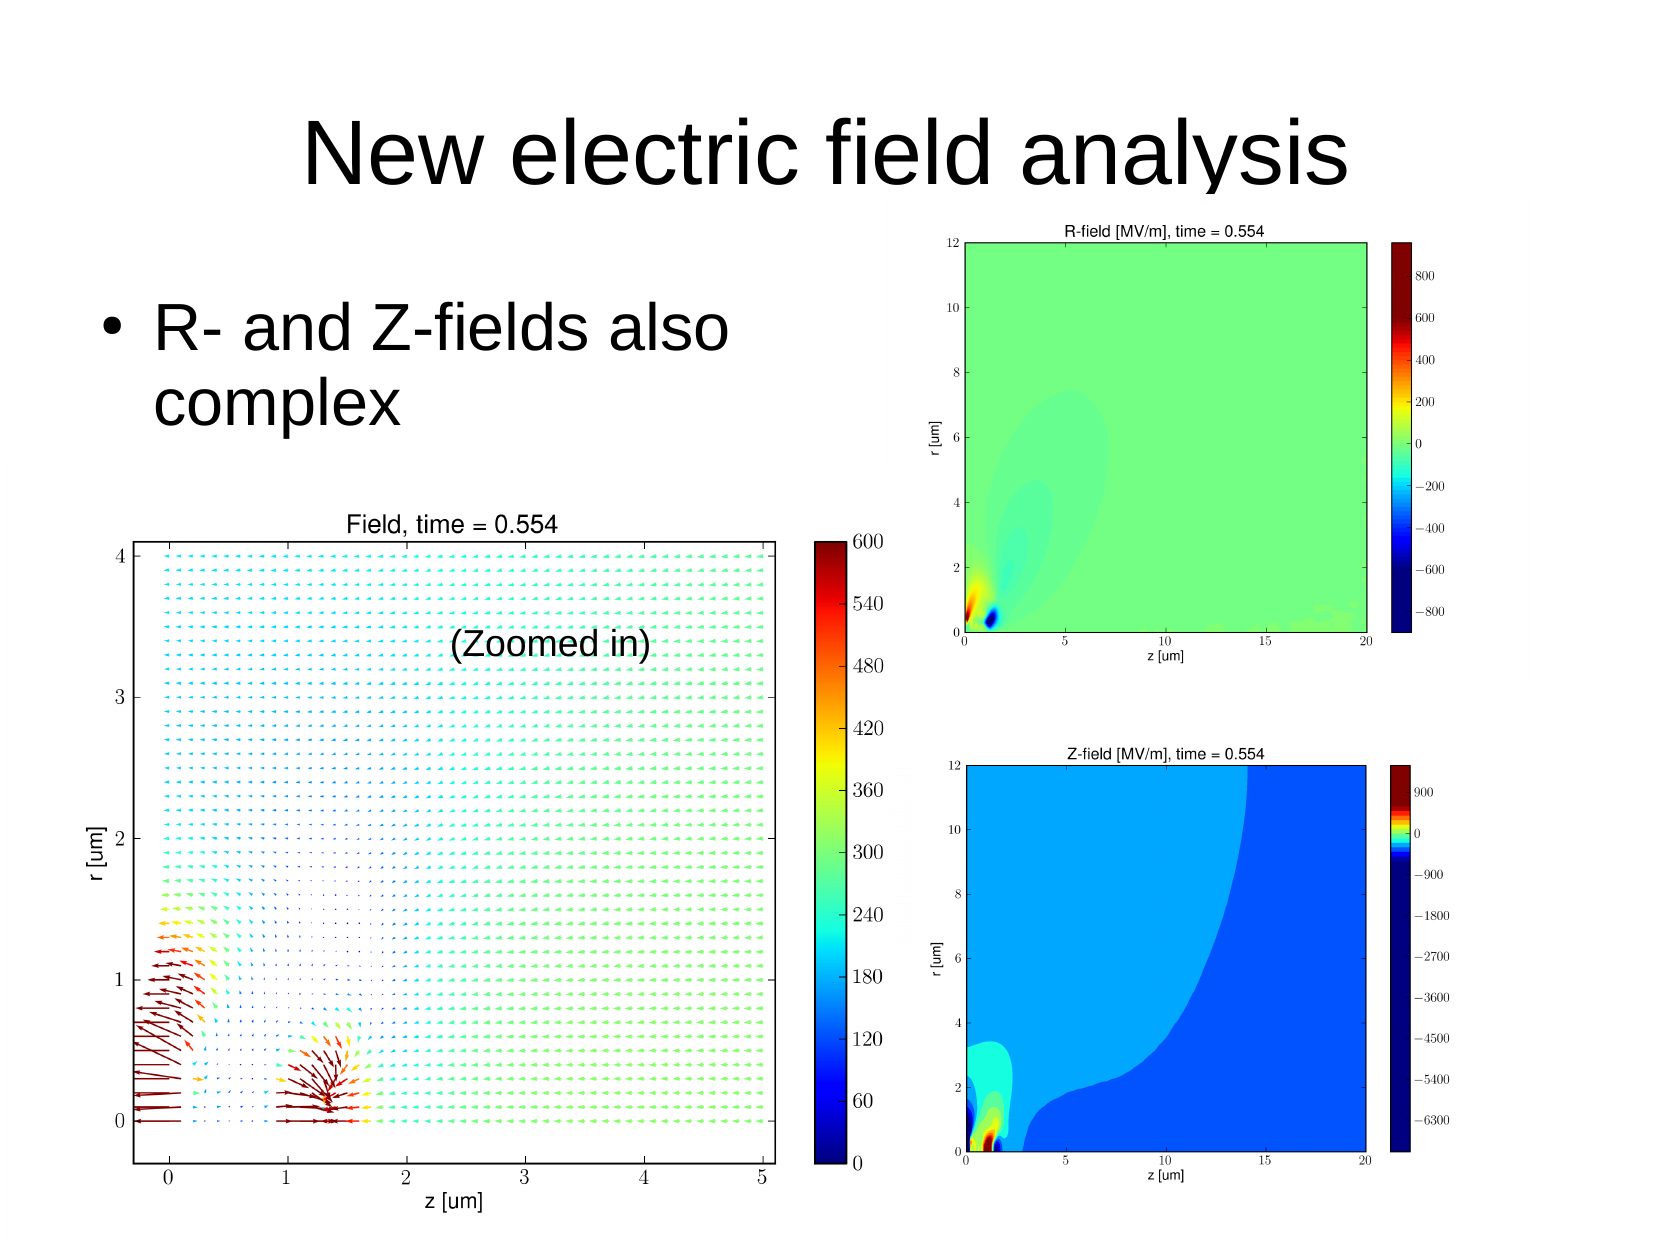

# New electric field analysis
R- and Z-fields also complex
(Zoomed in)